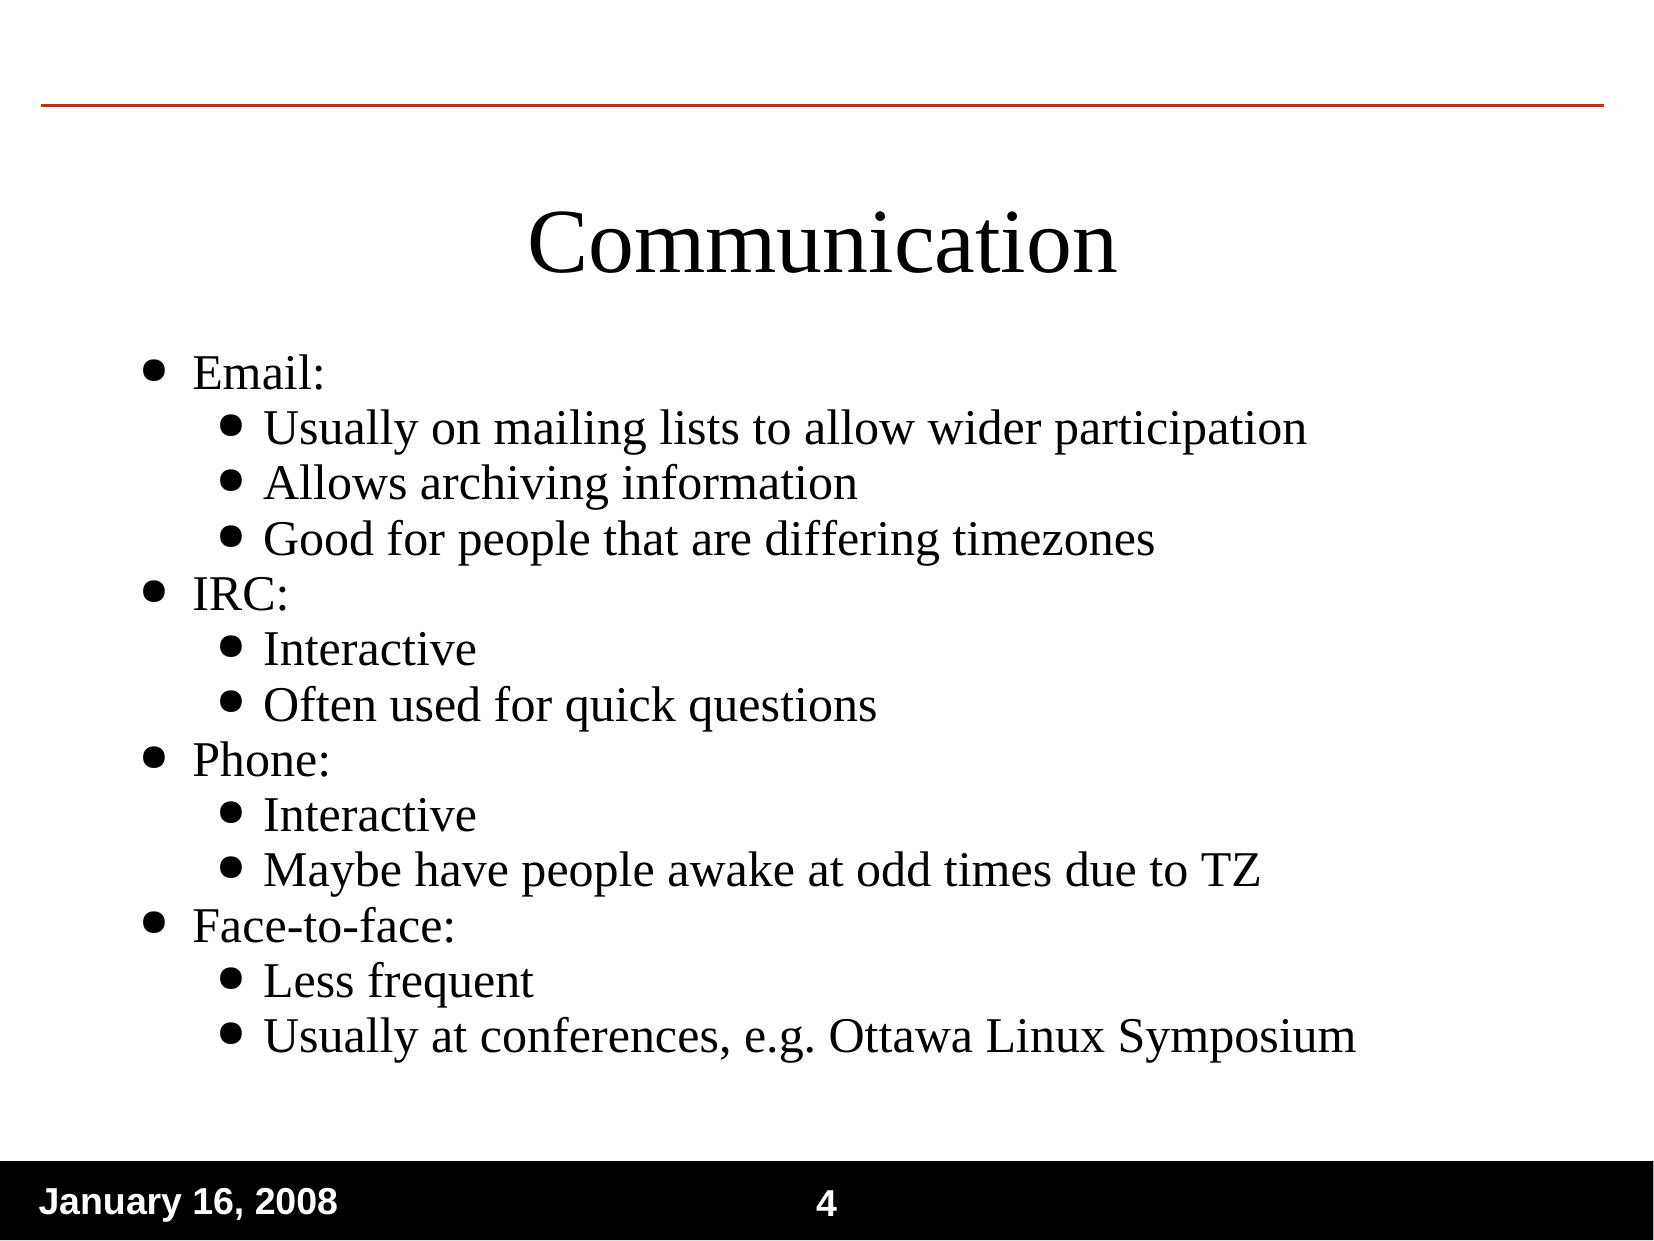

# Communication
Email:
Usually on mailing lists to allow wider participation
Allows archiving information
Good for people that are differing timezones
IRC:
Interactive
Often used for quick questions
Phone:
Interactive
Maybe have people awake at odd times due to TZ
Face-to-face:
Less frequent
Usually at conferences, e.g. Ottawa Linux Symposium